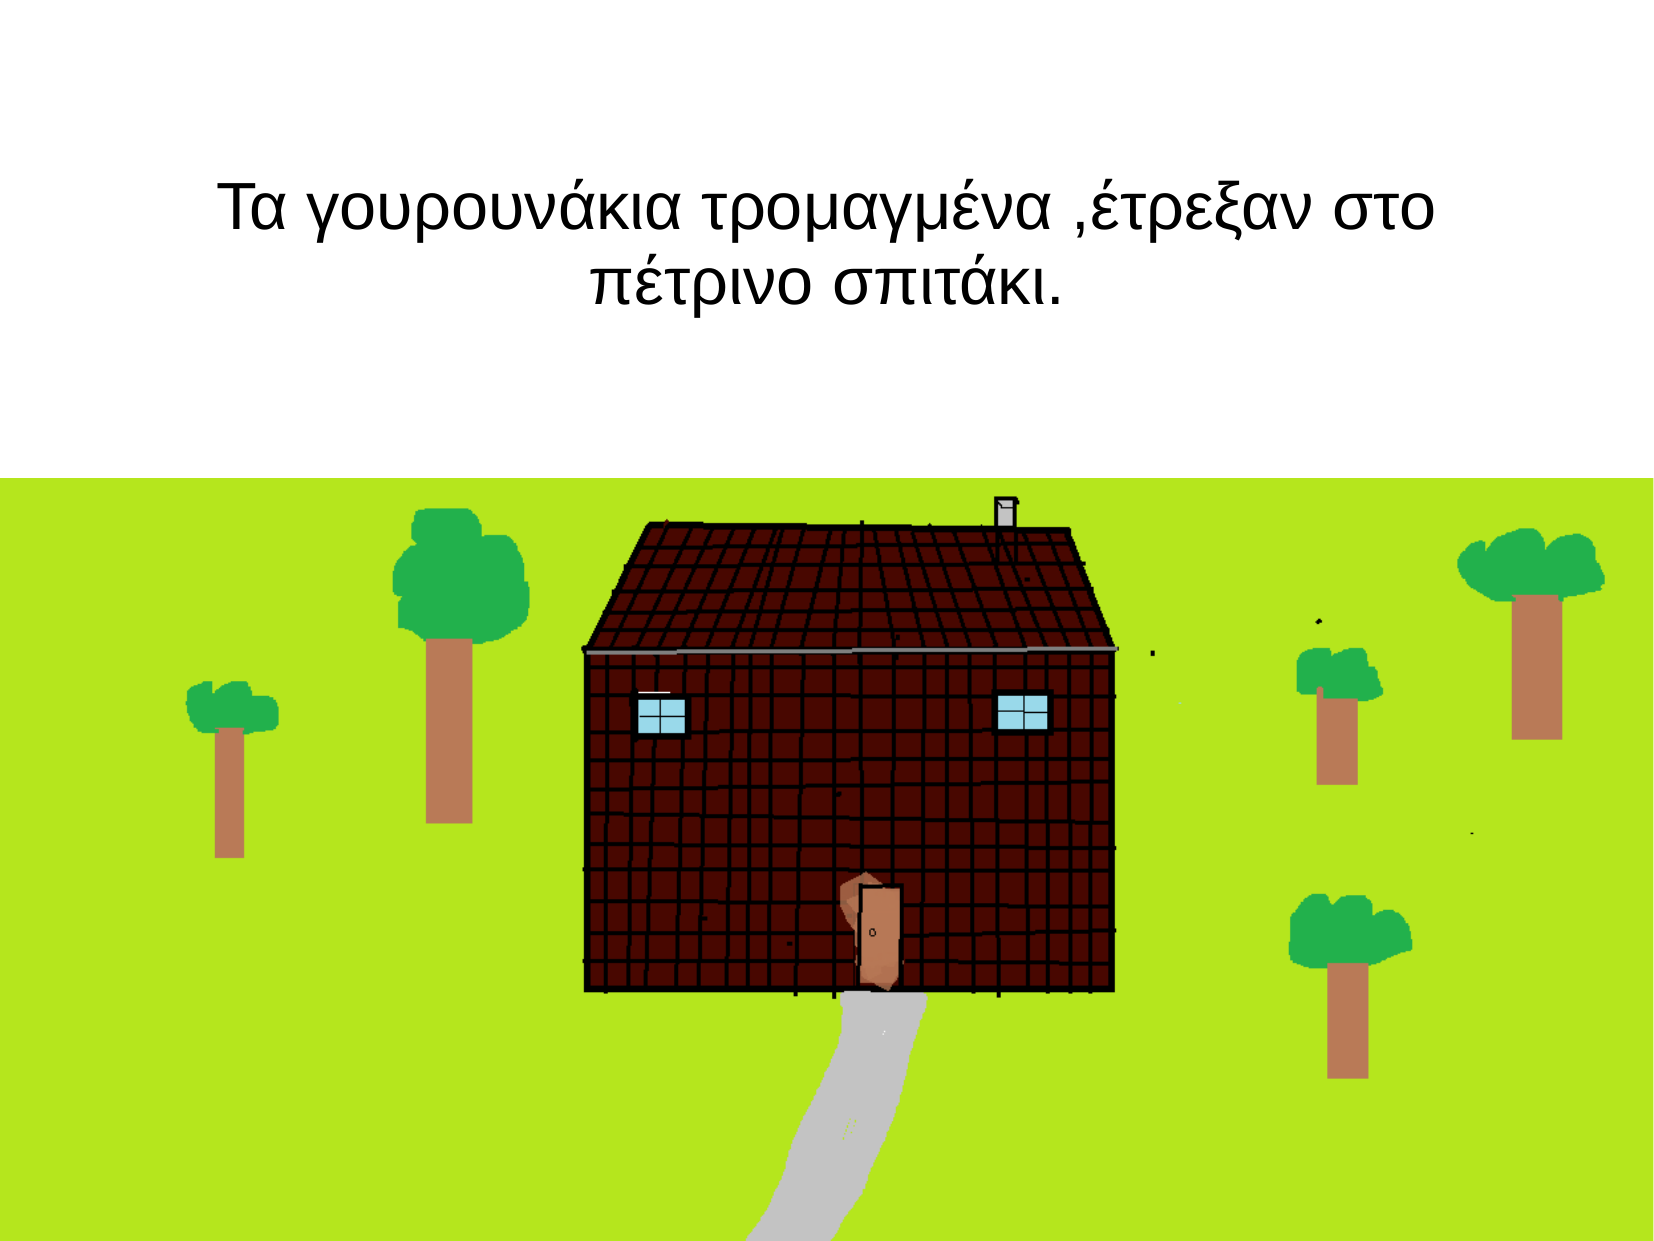

# Τα γουρουνάκια τρομαγμένα ,έτρεξαν στο
πέτρινο σπιτάκι.